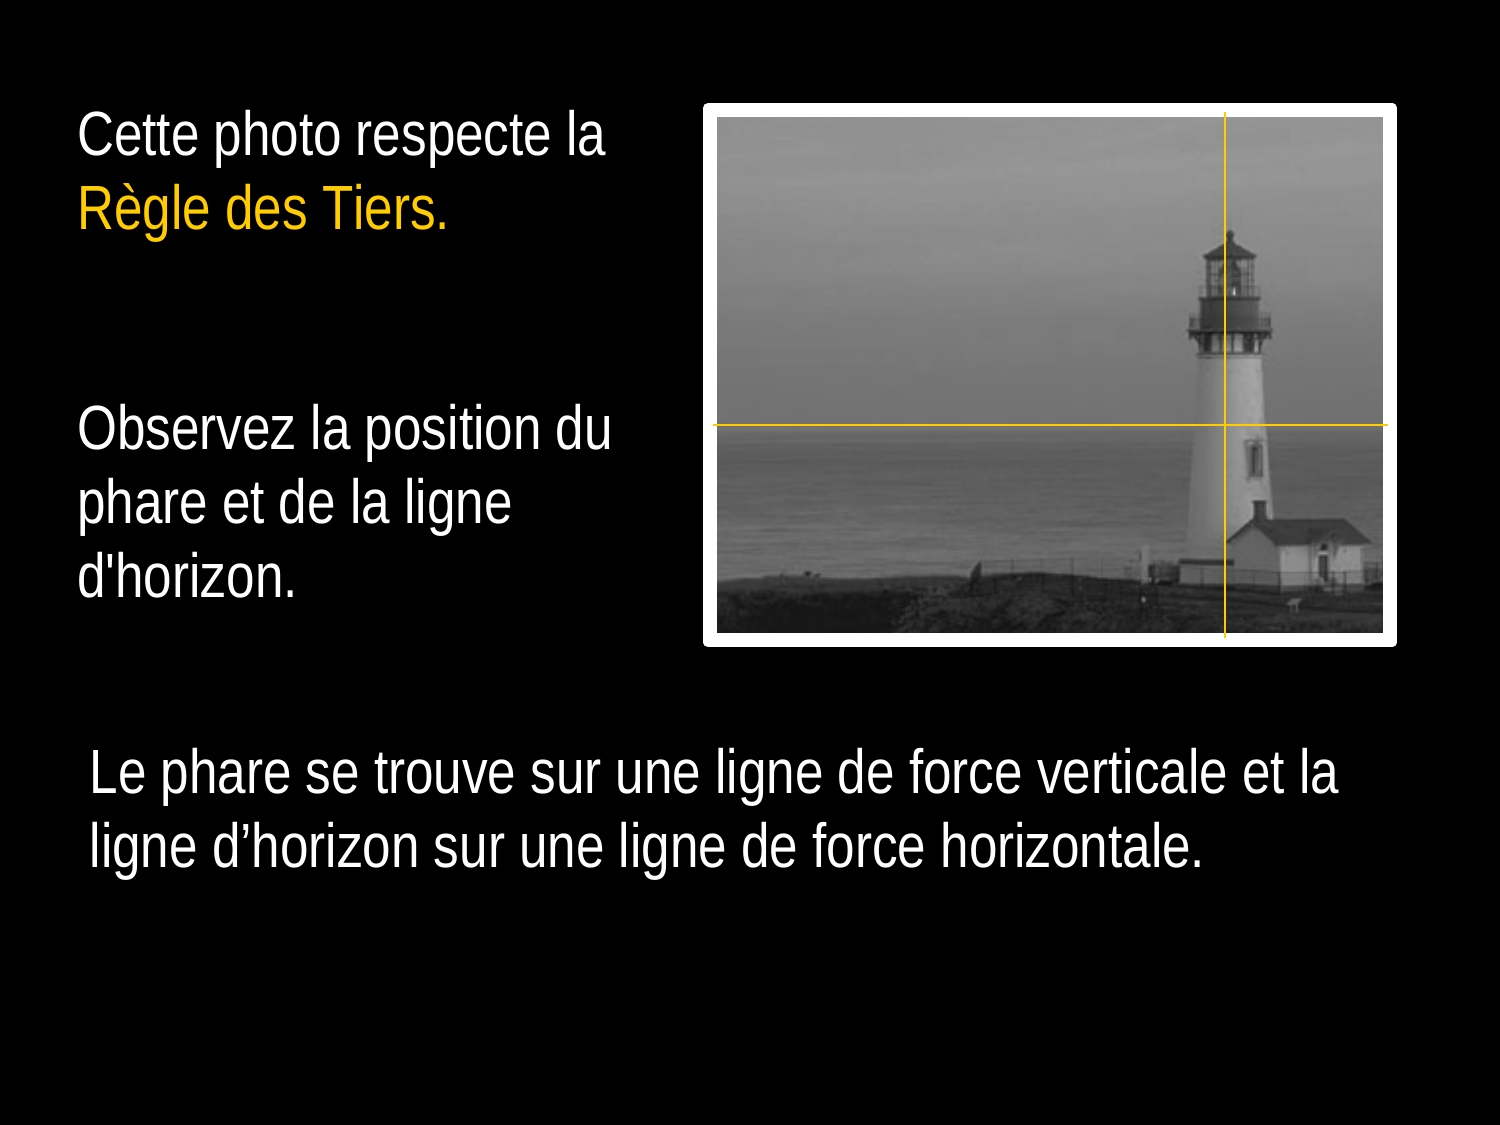

Cette photo respecte la Règle des Tiers.
Observez la position du phare et de la ligne d'horizon.
Le phare se trouve sur une ligne de force verticale et la ligne d’horizon sur une ligne de force horizontale.